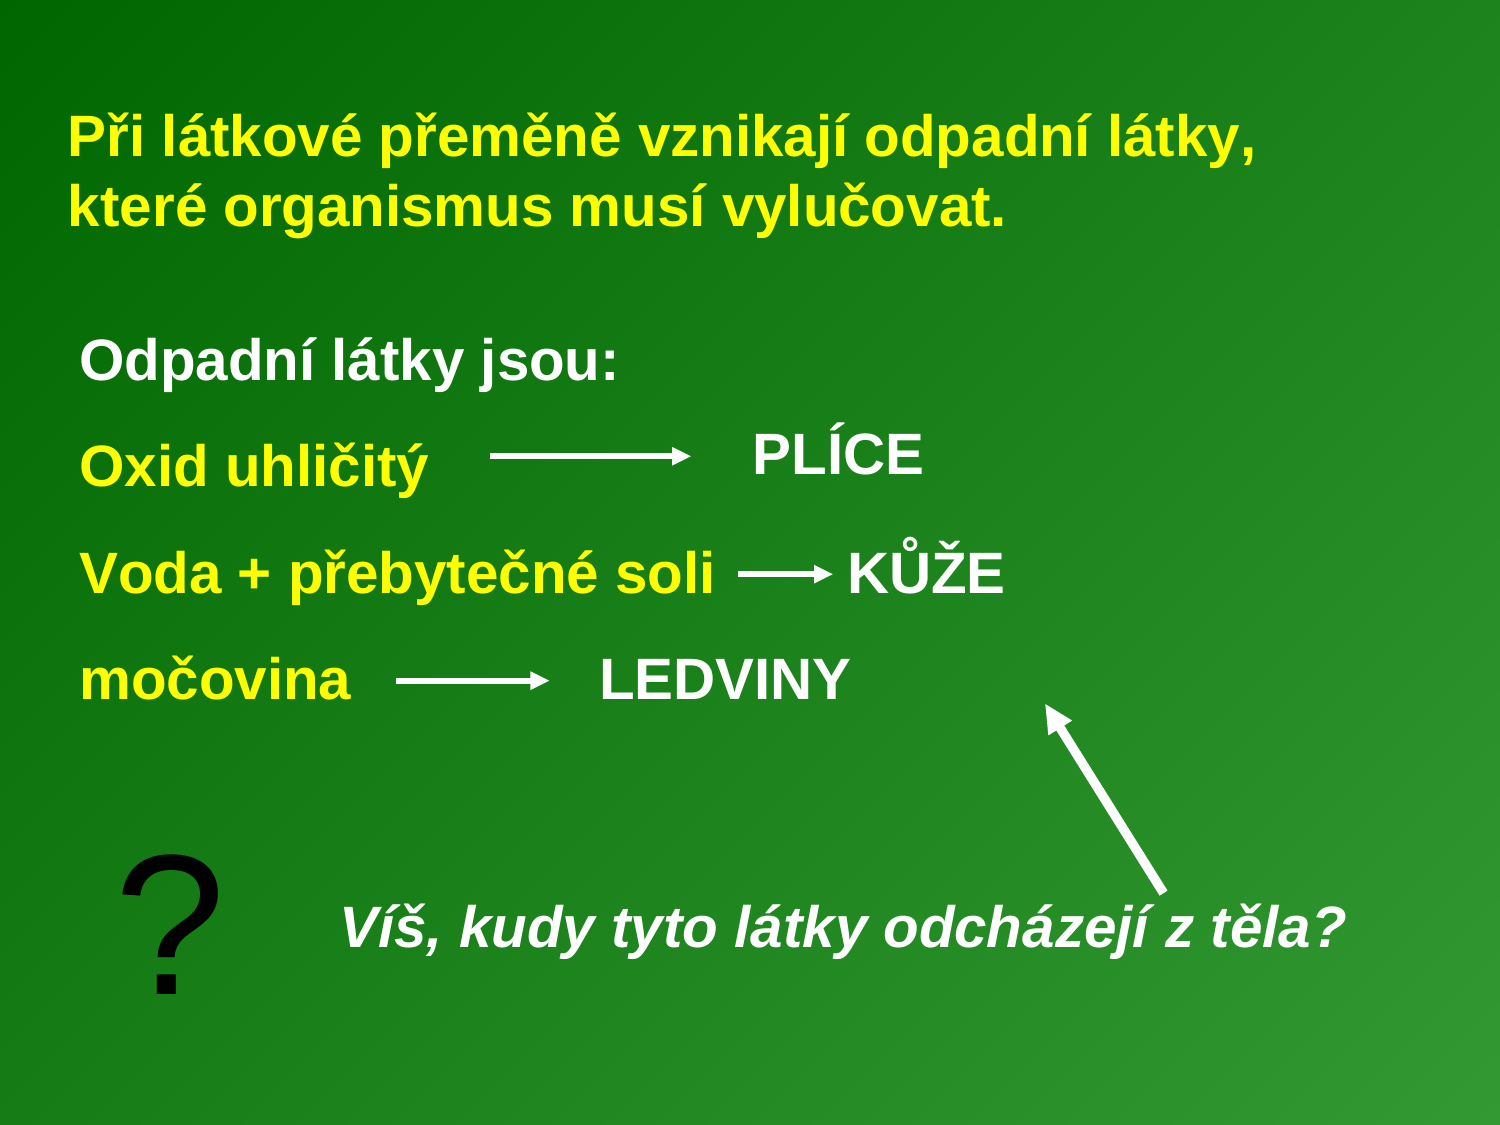

Při látkové přeměně vznikají odpadní látky, které organismus musí vylučovat.
Odpadní látky jsou:
Oxid uhličitý
Voda + přebytečné soli
močovina
PLÍCE
KŮŽE
LEDVINY
?
Víš, kudy tyto látky odcházejí z těla?